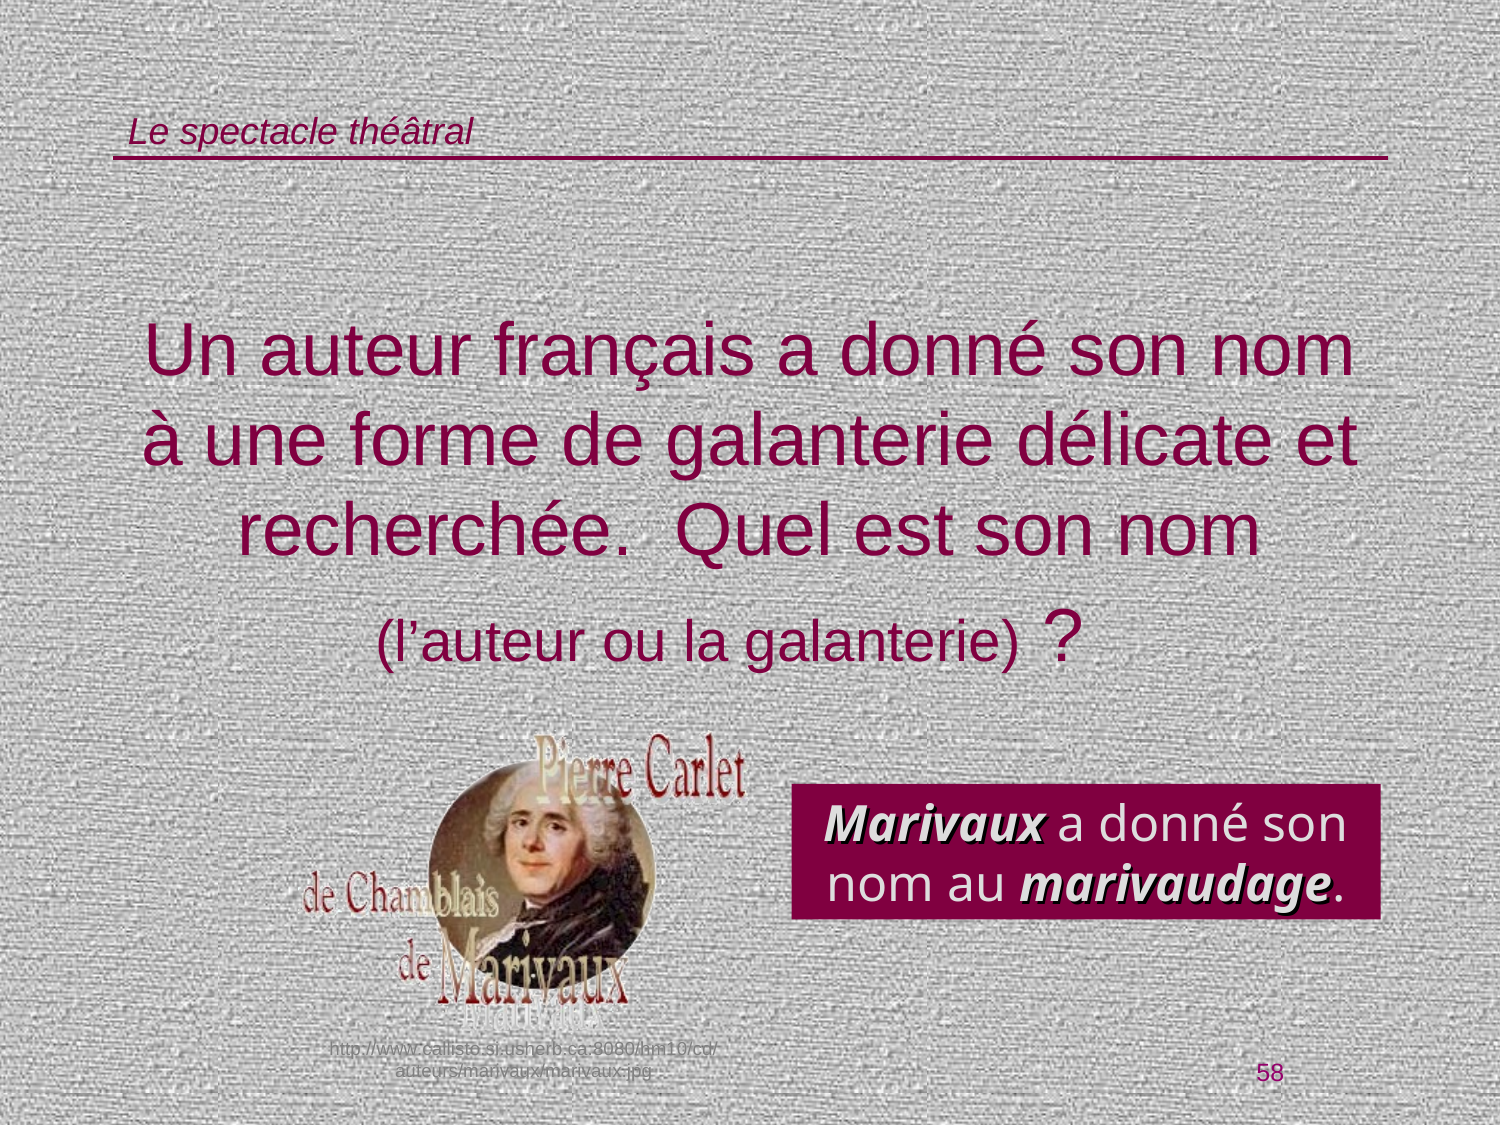

Un auteur français a donné son nom à une forme de galanterie délicate et recherchée. Quel est son nom (l’auteur ou la galanterie) ?
http://www.callisto.si.usherb.ca:8080/hm10/cd/auteurs/marivaux/marivaux.jpg
Marivaux a donné son nom au marivaudage.
58